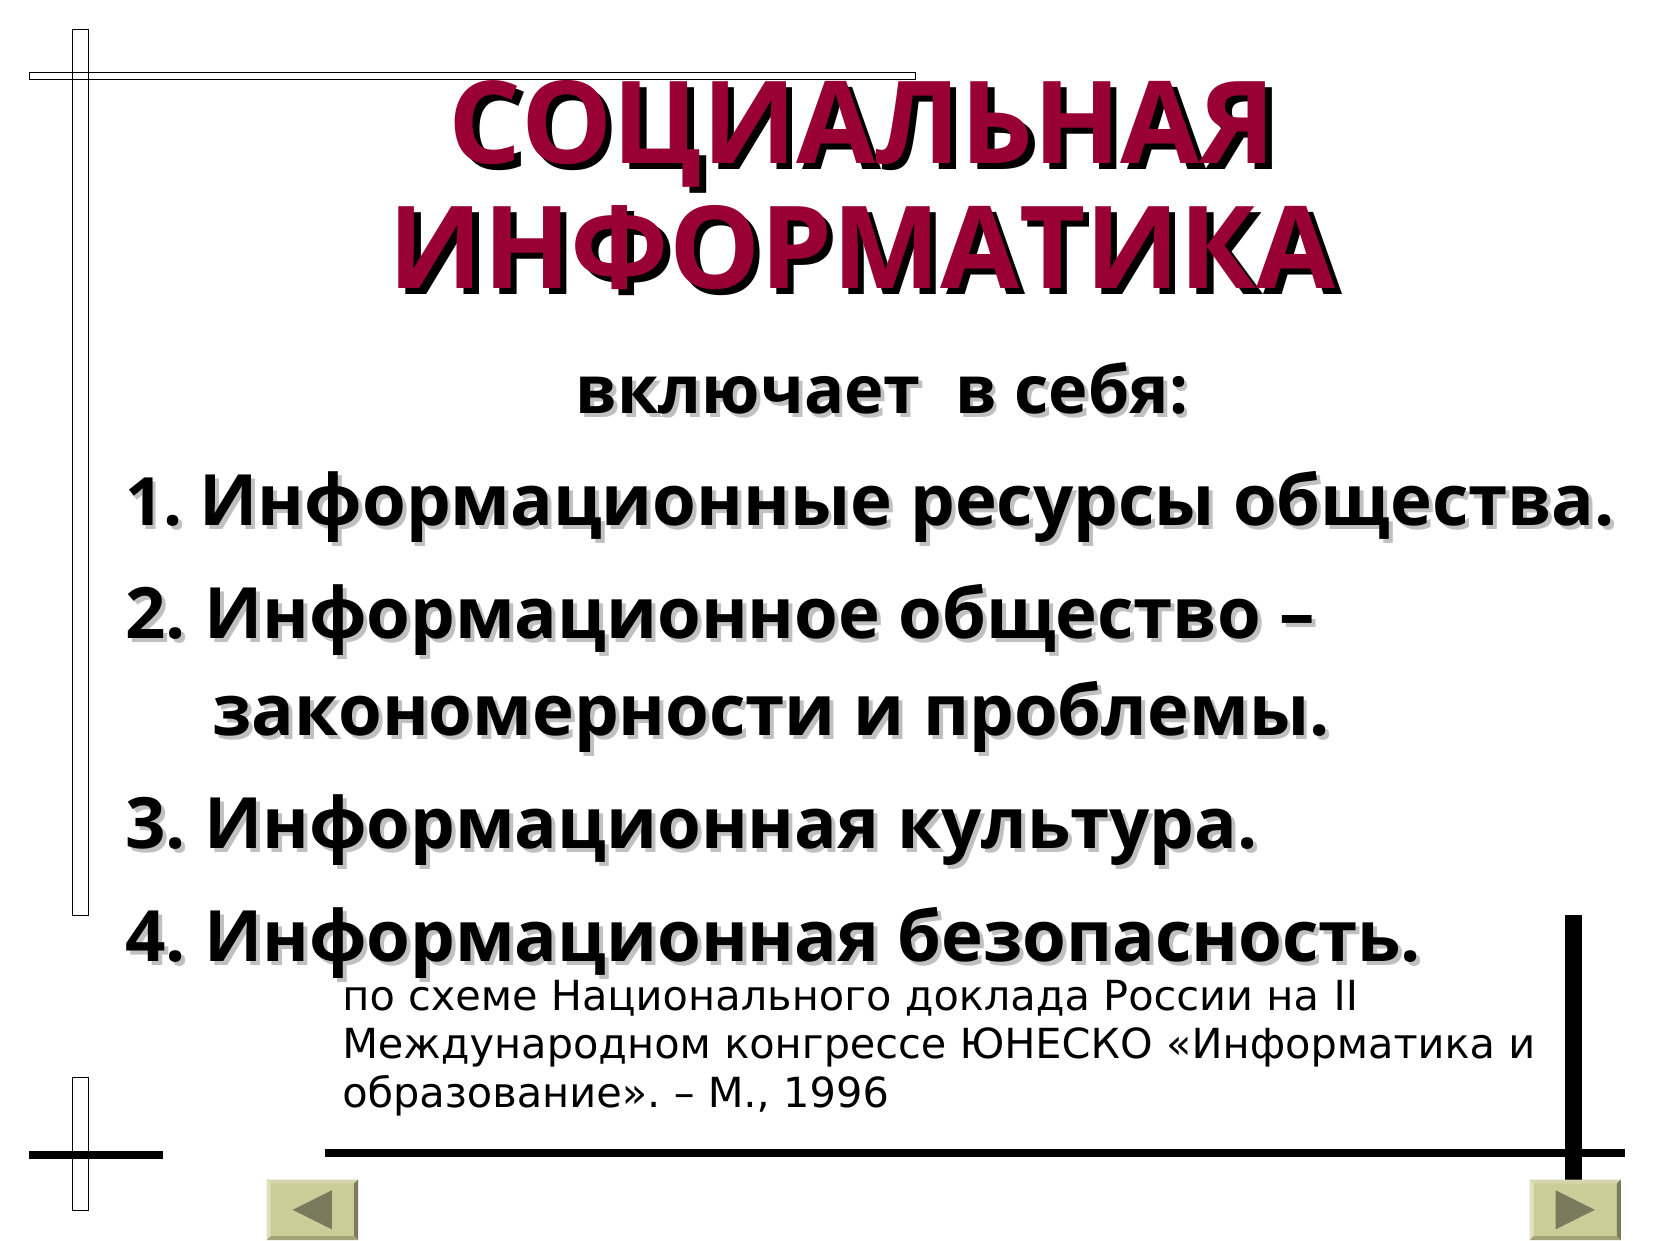

# СОЦИАЛЬНАЯ ИНФОРМАТИКА
включает в себя:
1. Информационные ресурсы общества.
2. Информационное общество – закономерности и проблемы.
3. Информационная культура.
4. Информационная безопасность.
по схеме Национального доклада России на II Международном конгрессе ЮНЕСКО «Информатика и образование». – М., 1996